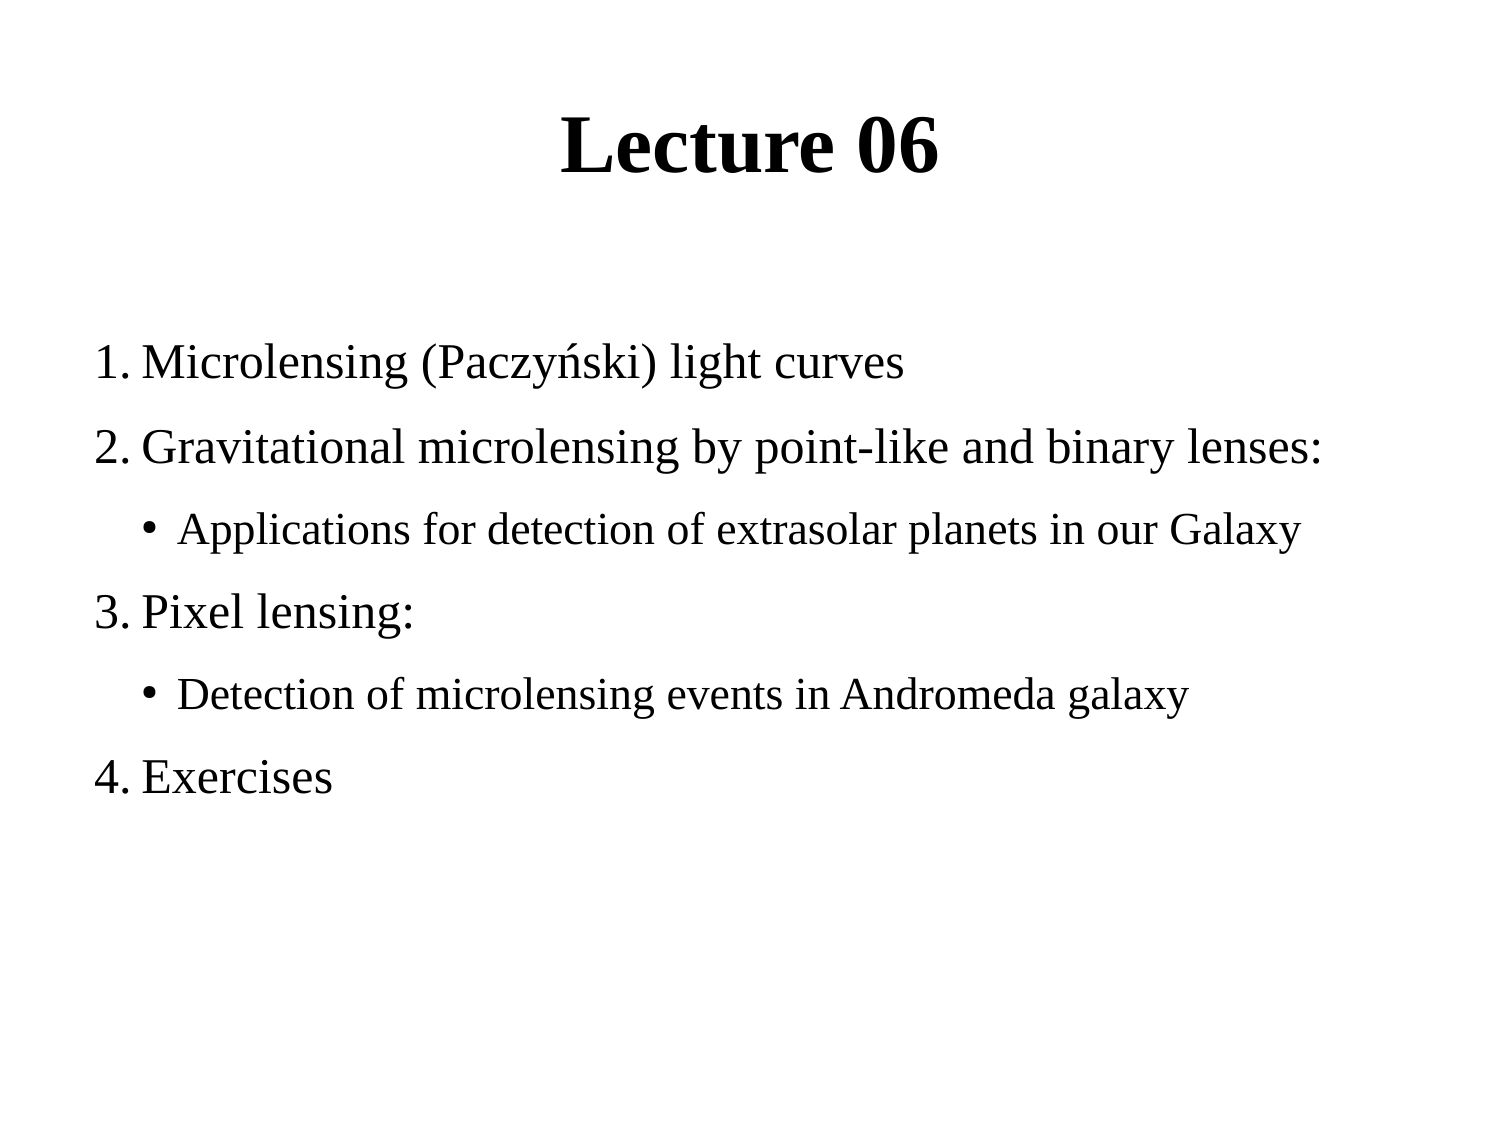

# Lecture 06
Microlensing (Paczyński) light curves
Gravitational microlensing by point-like and binary lenses:
Applications for detection of extrasolar planets in our Galaxy
Pixel lensing:
Detection of microlensing events in Andromeda galaxy
Exercises